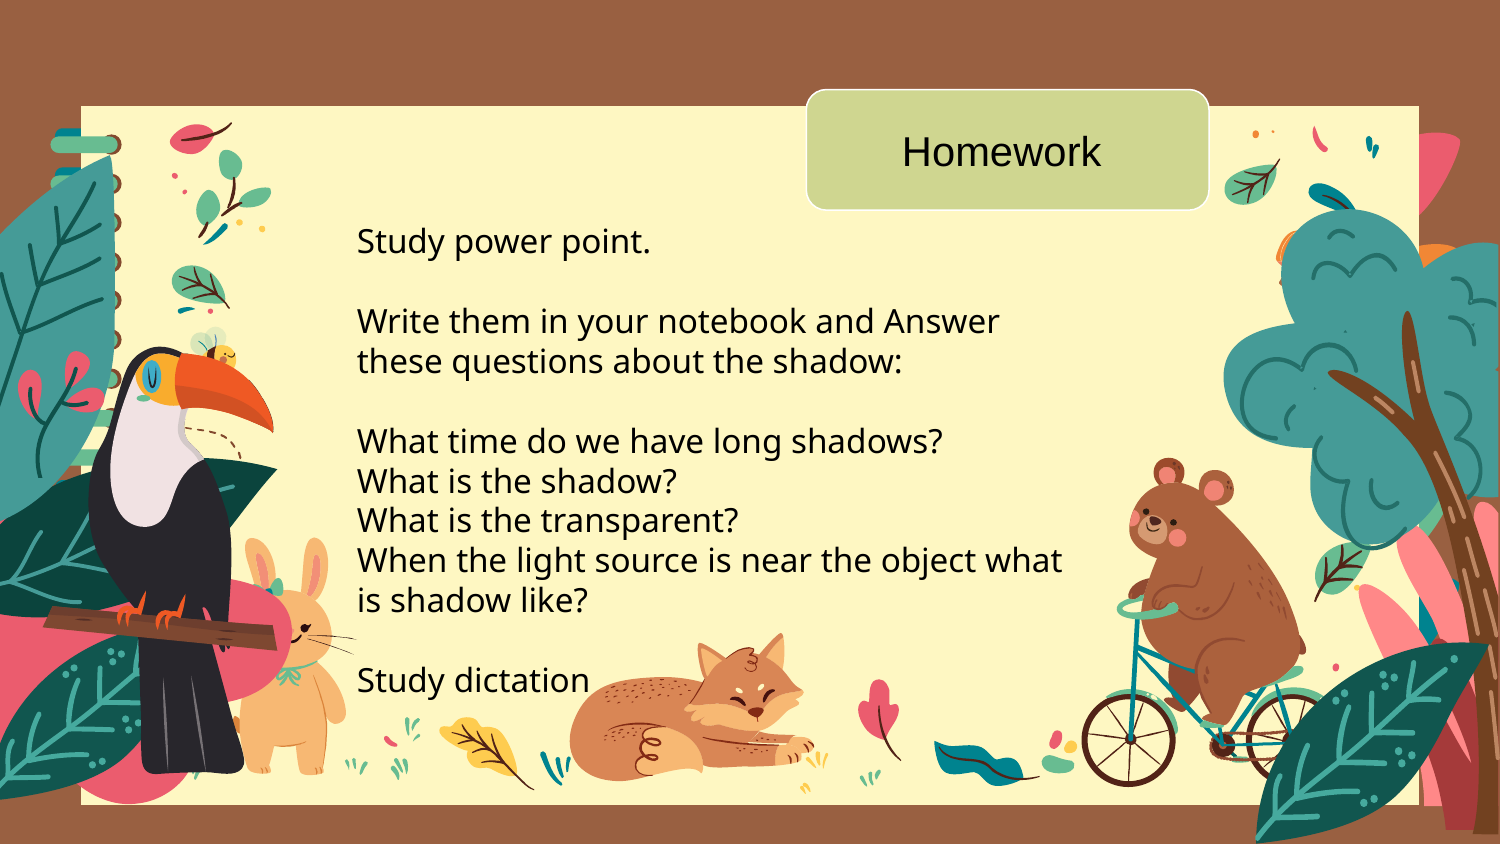

Homework
Study power point.
Write them in your notebook and Answer these questions about the shadow:
What time do we have long shadows?
What is the shadow?
What is the transparent?
When the light source is near the object what is shadow like?
Study dictation